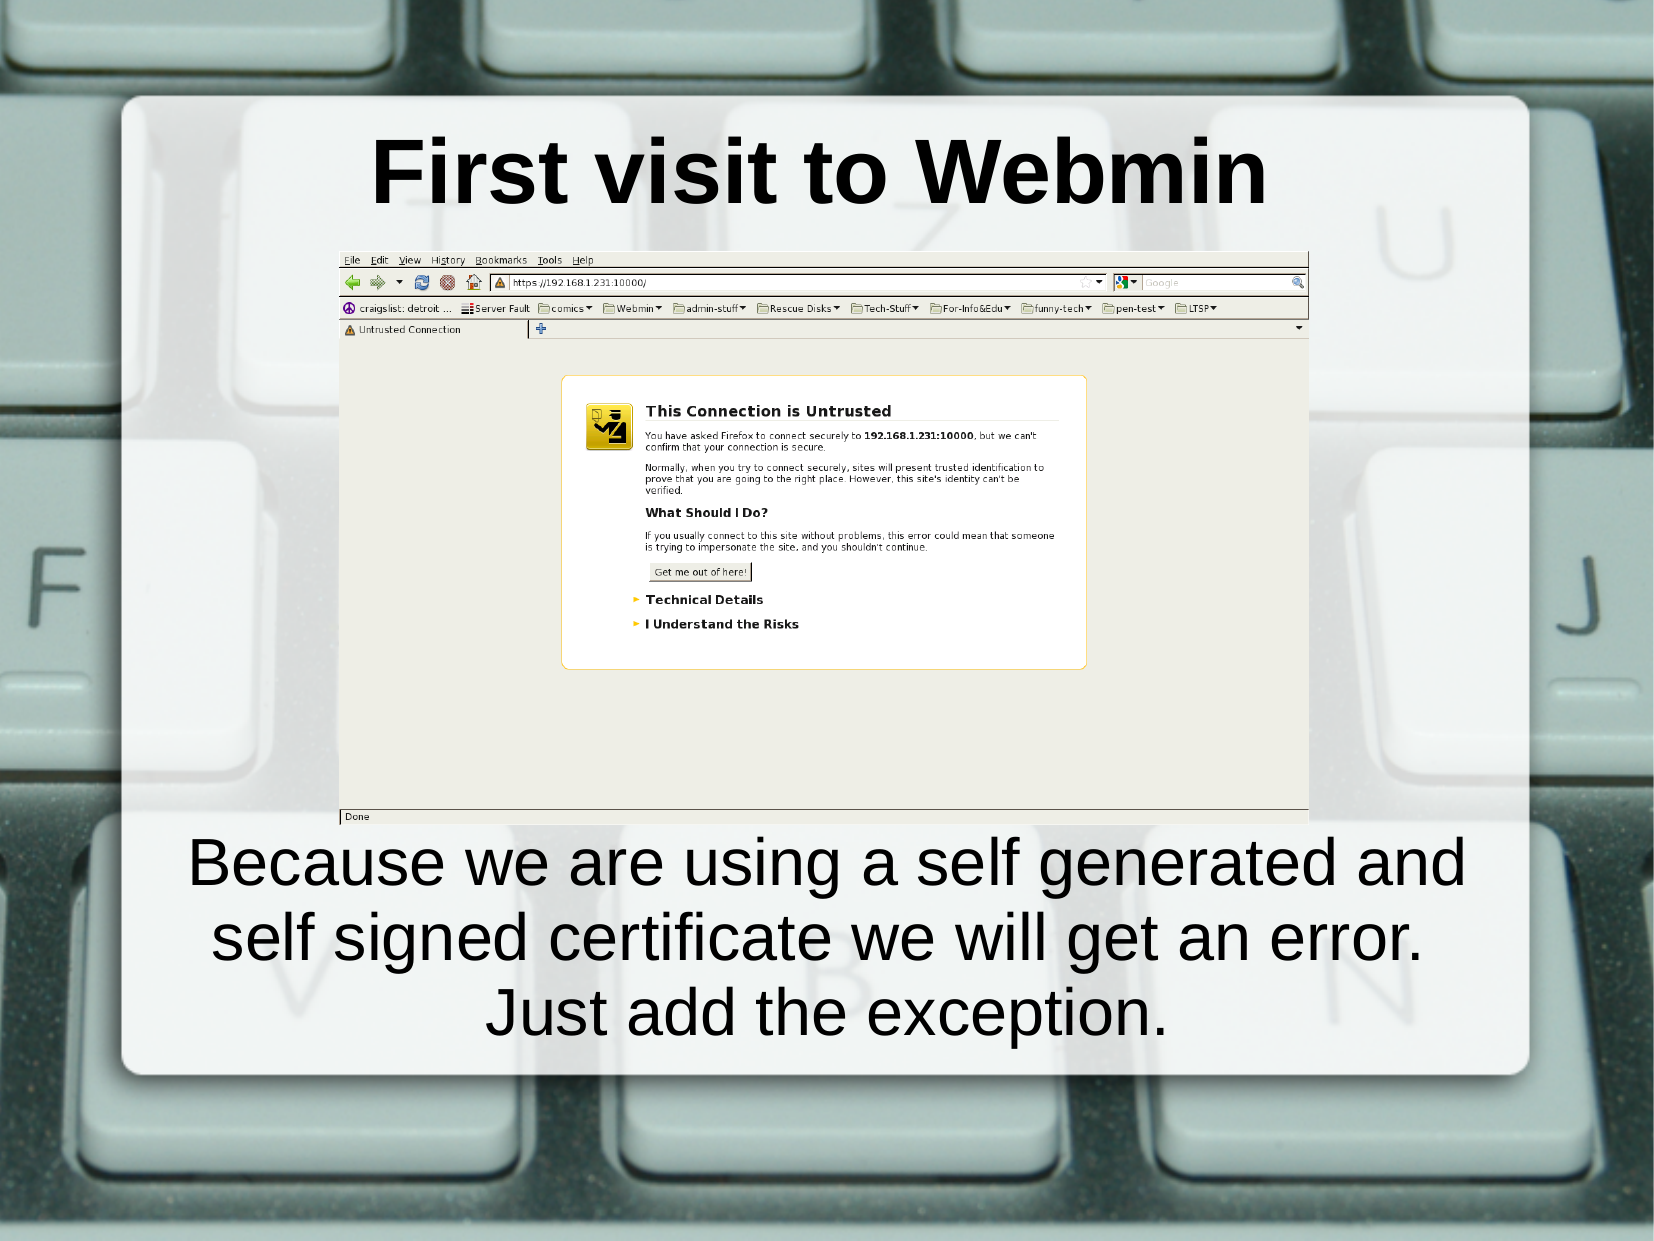

# First visit to Webmin
Because we are using a self generated and self signed certificate we will get an error. Just add the exception.